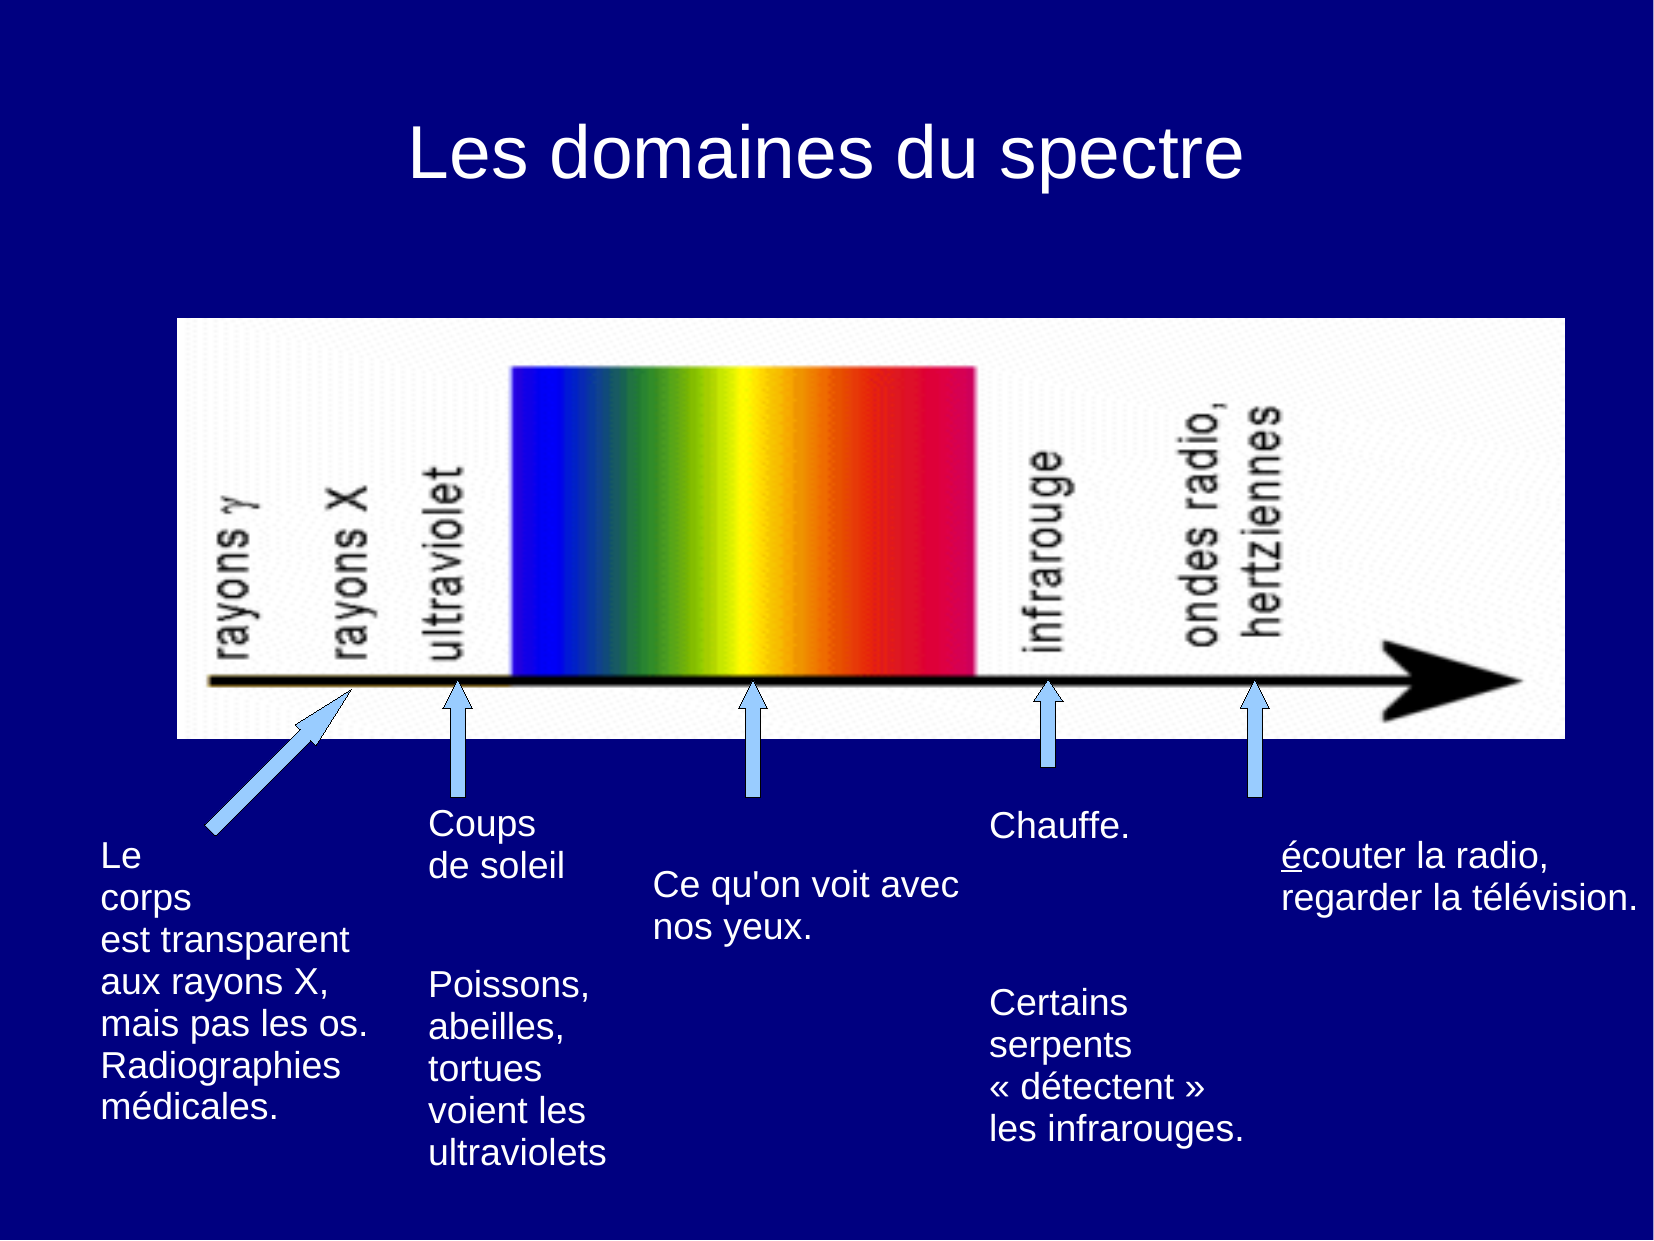

# Les domaines du spectre
Coups
de soleil
Chauffe.
Le
corps
est transparent
aux rayons X,
mais pas les os.
Radiographies
médicales.
écouter la radio,
regarder la télévision.
Ce qu'on voit avec
nos yeux.
Poissons,
abeilles,
tortues
voient les
ultraviolets
Certains
serpents
« détectent »
les infrarouges.